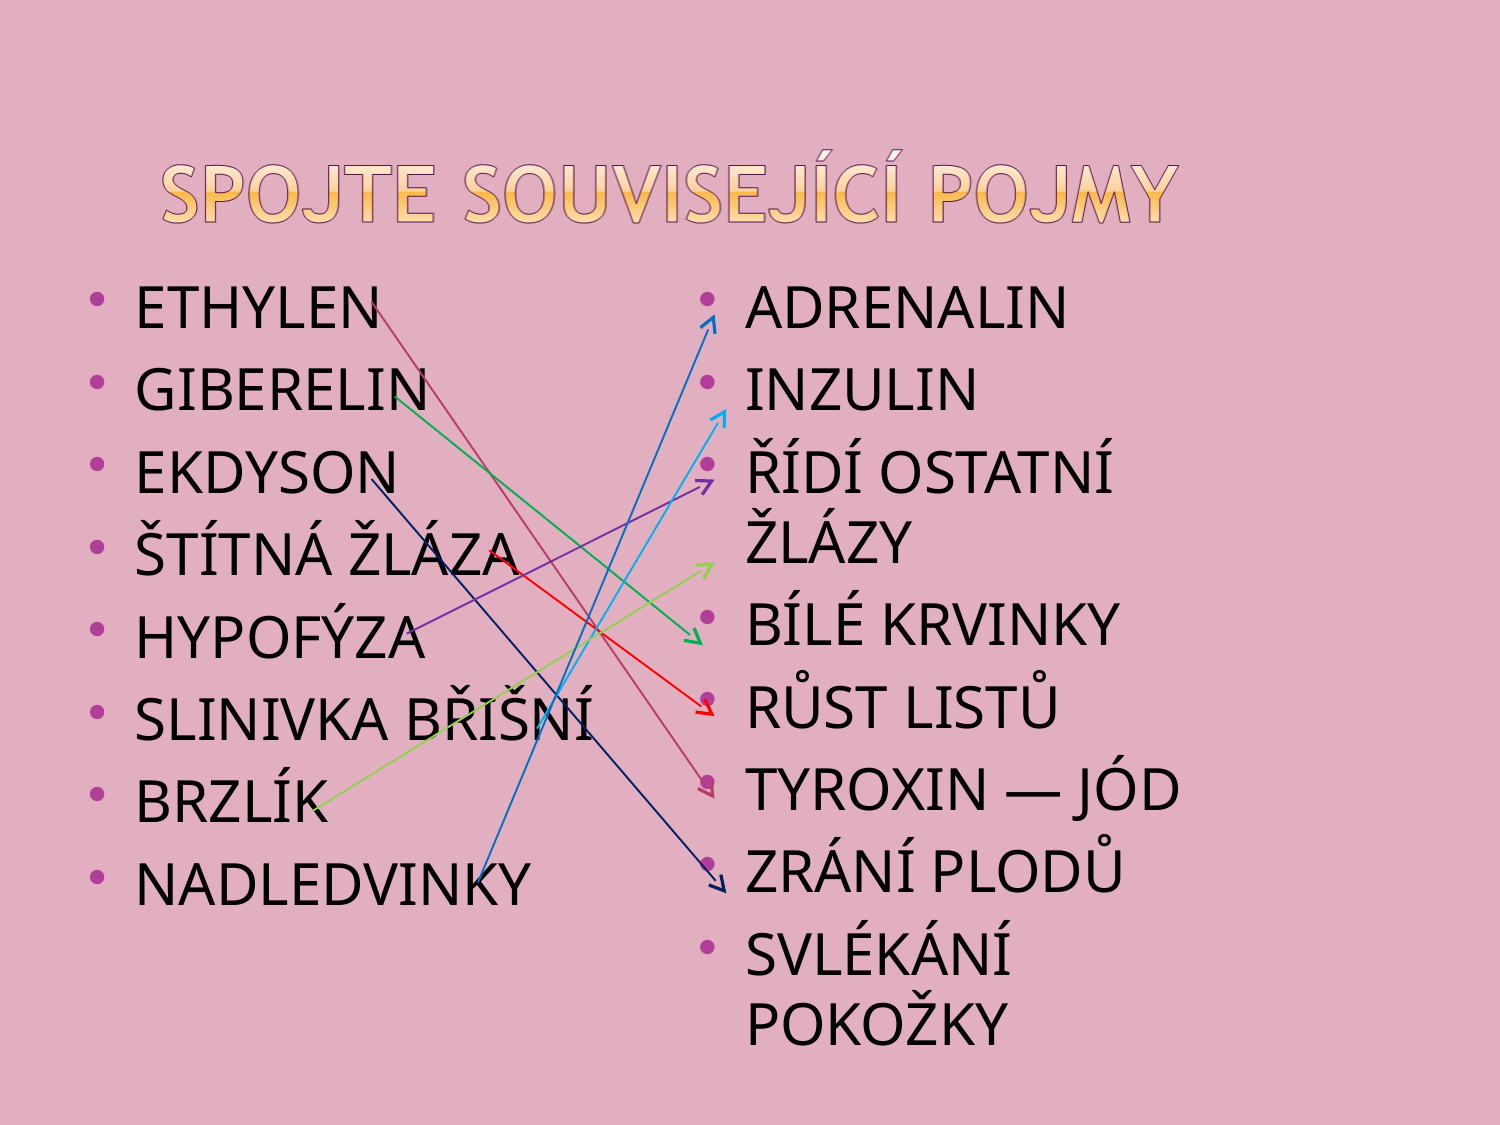

# ETHYLEN
GIBERELIN
EKDYSON
ŠTÍTNÁ ŽLÁZA
HYPOFÝZA
SLINIVKA BŘIŠNÍ
BRZLÍK
NADLEDVINKY
ADRENALIN
INZULIN
ŘÍDÍ OSTATNÍ ŽLÁZY
BÍLÉ KRVINKY
RŮST LISTŮ
TYROXIN — JÓD
ZRÁNÍ PLODŮ
SVLÉKÁNÍ POKOŽKY